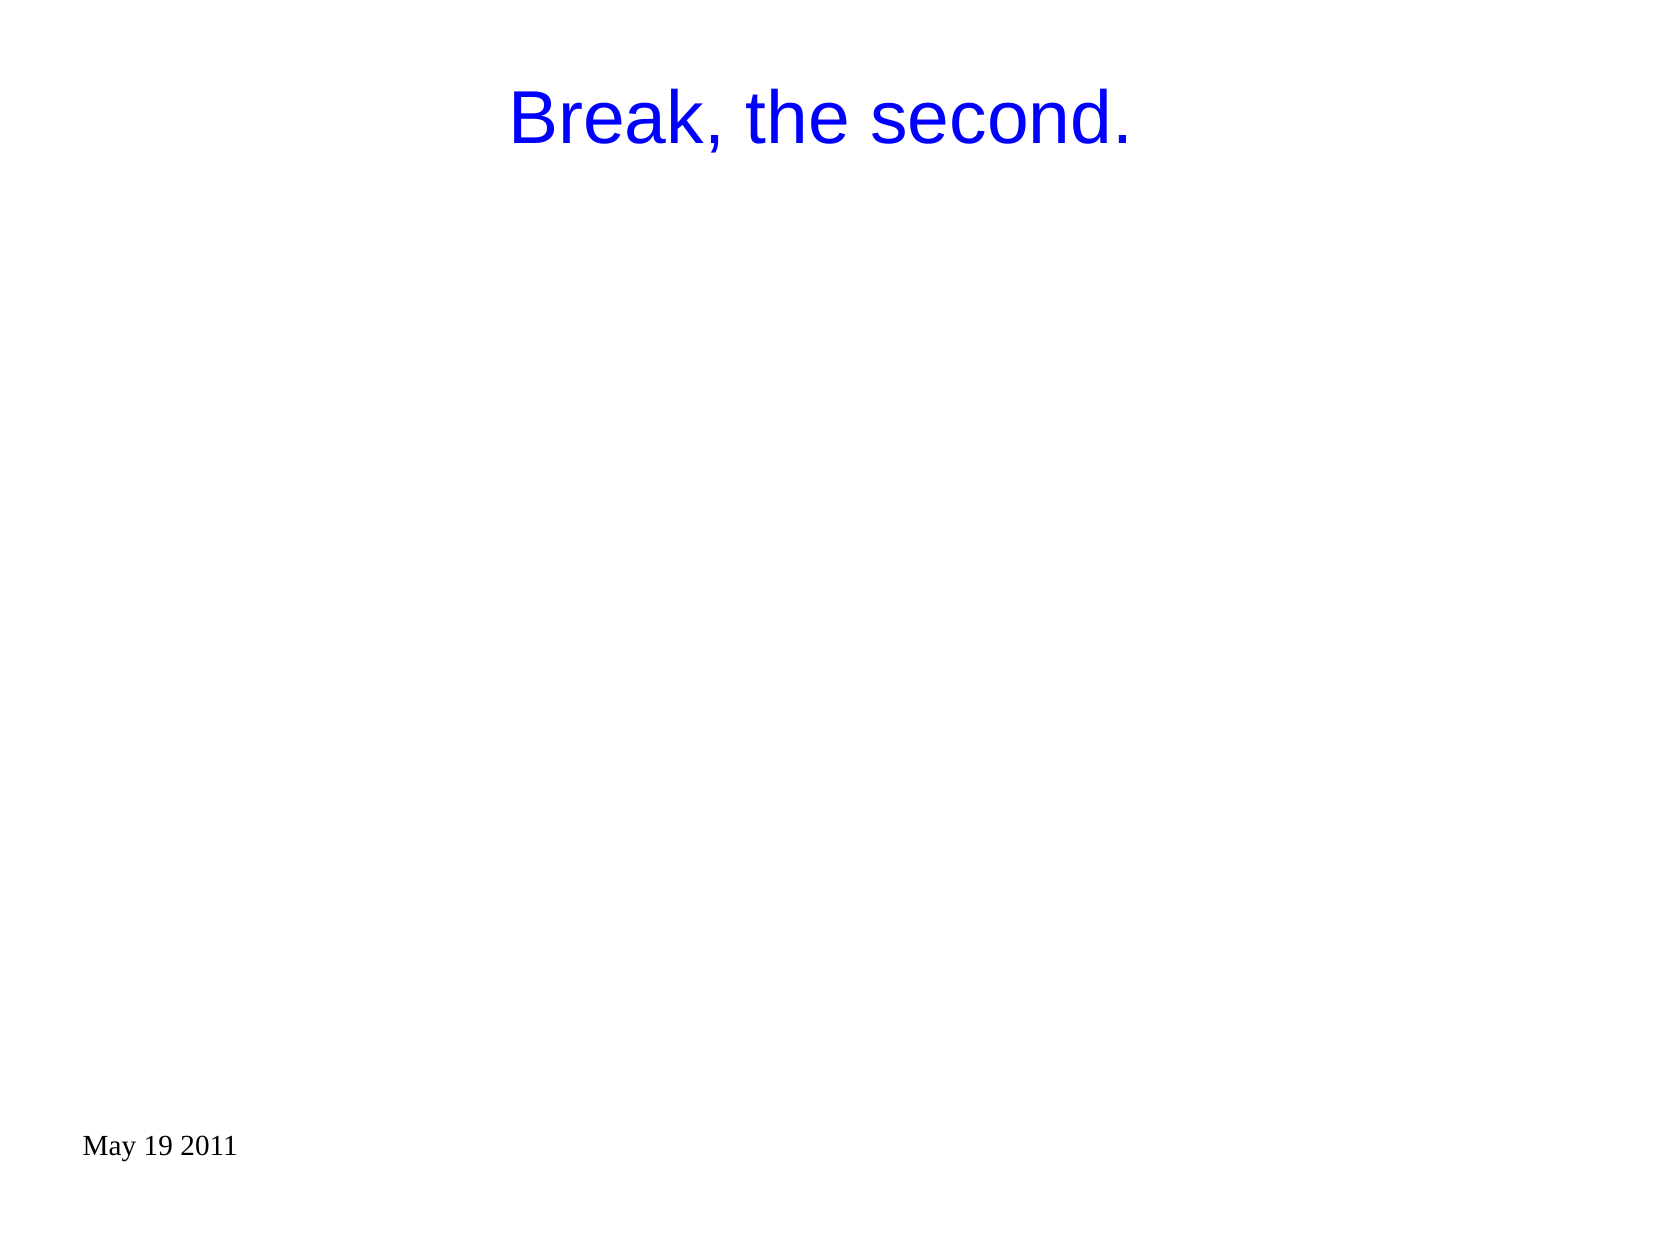

# Break, the second.
May 19 2011